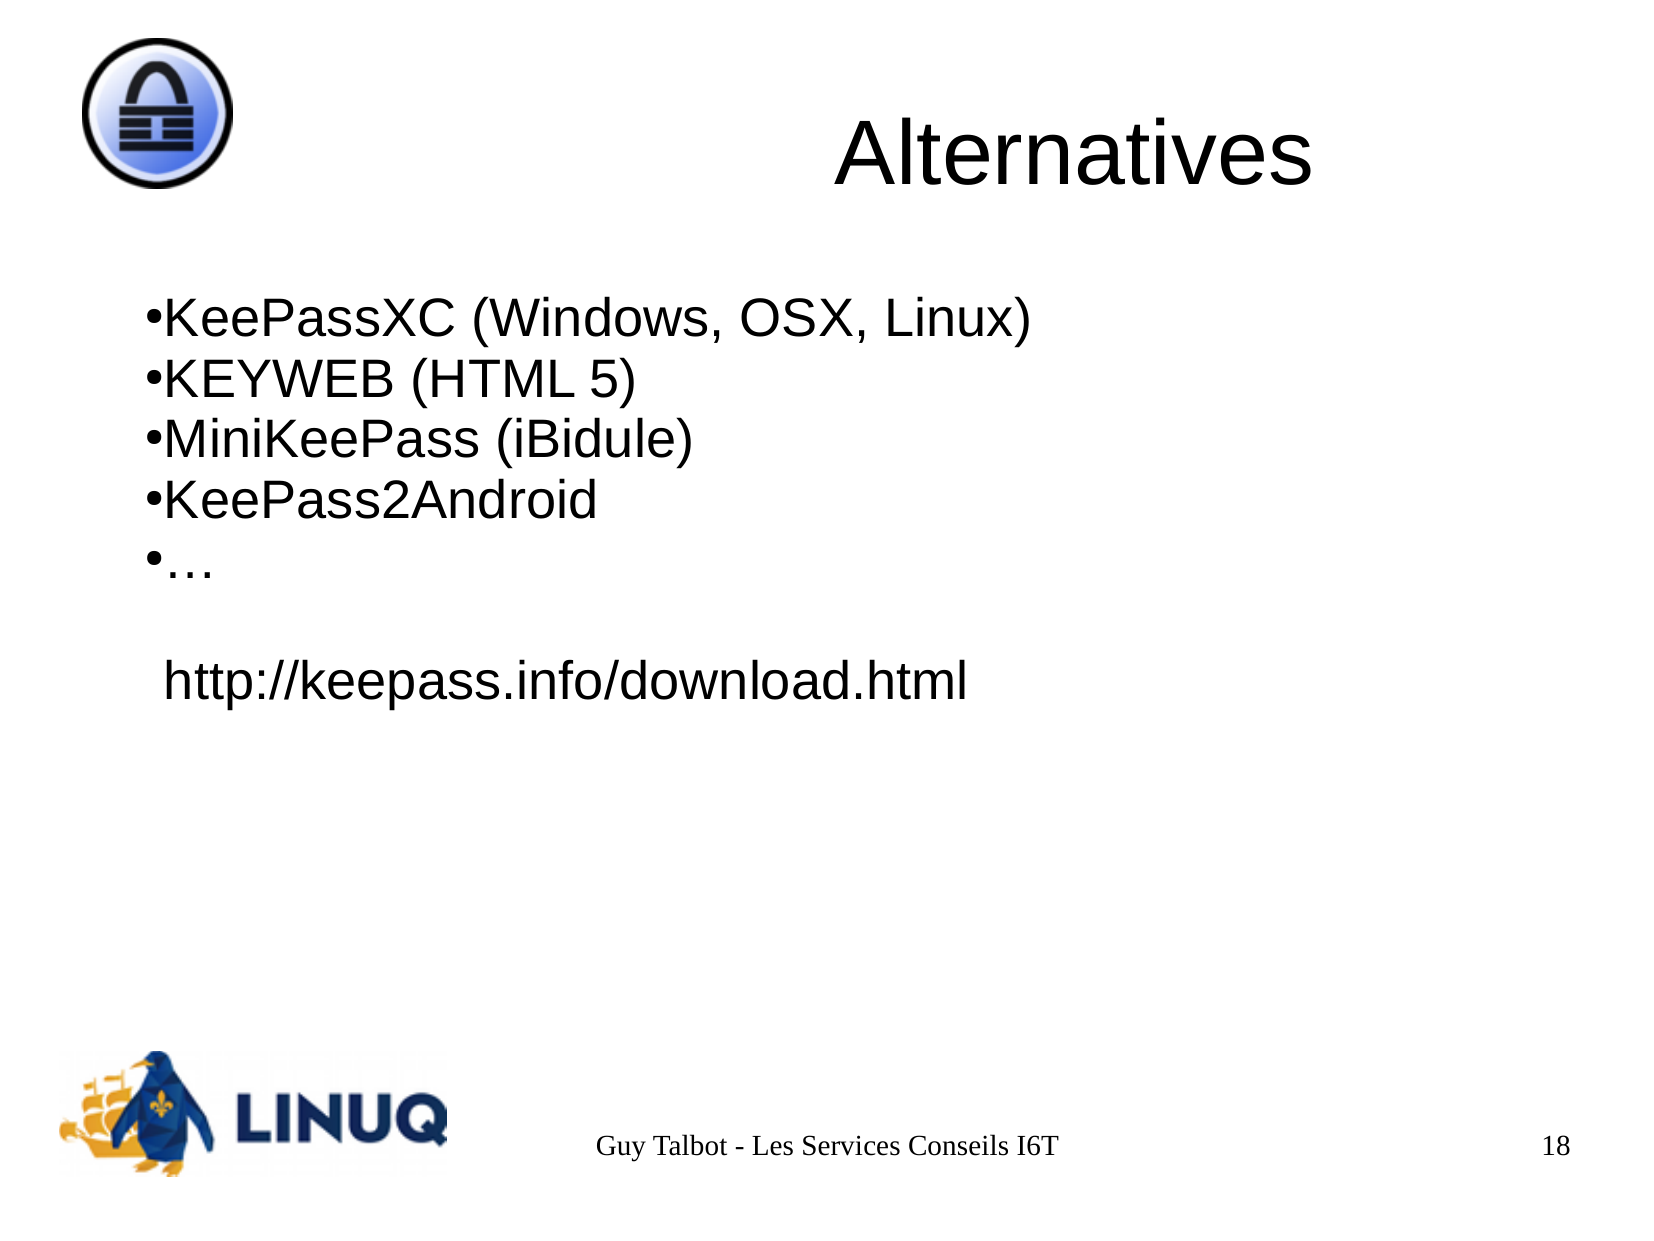

# Alternatives
KeePassXC (Windows, OSX, Linux)
KEYWEB (HTML 5)
MiniKeePass (iBidule)
KeePass2Android
…
http://keepass.info/download.html
Guy Talbot - Les Services Conseils I6T
18